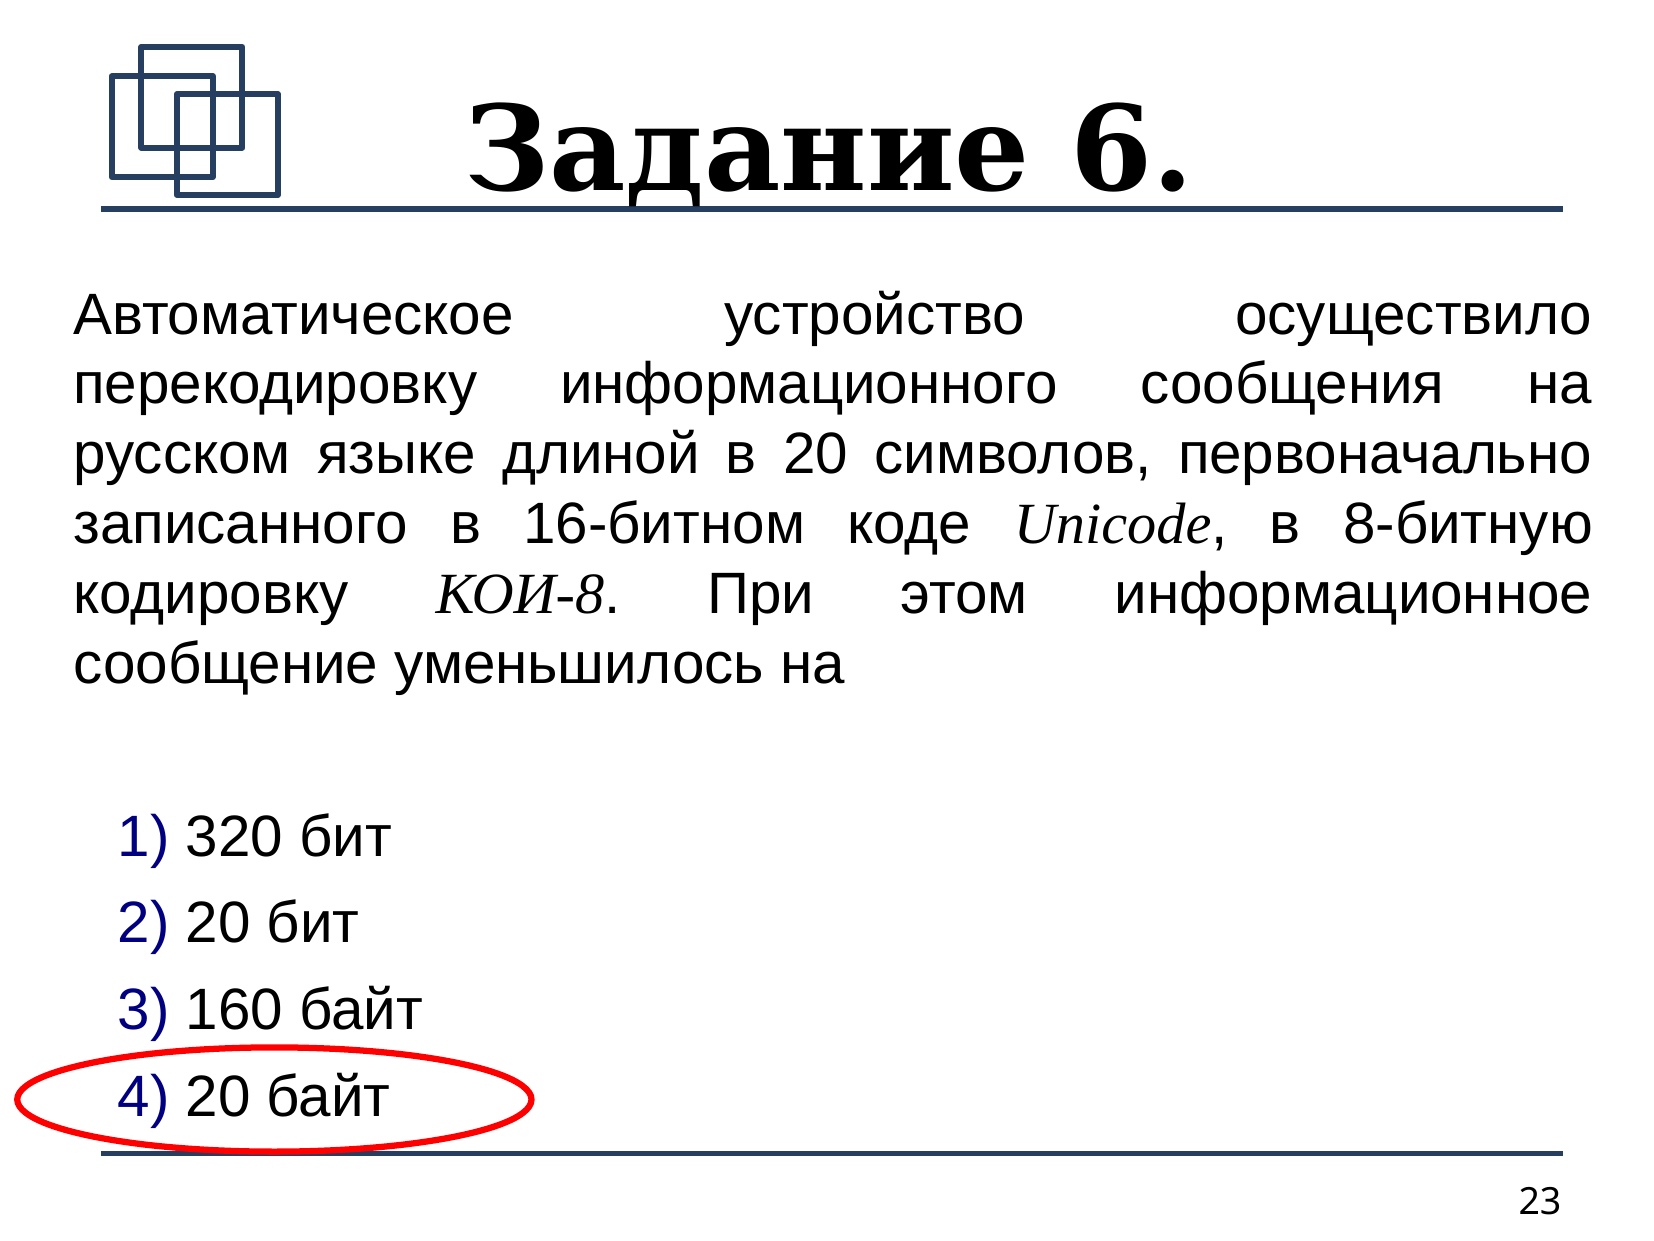

# Задание 6.
Автоматическое устройство осуществило перекодировку информационного сообщения на русском языке длиной в 20 символов, первоначально записанного в 16-битном коде Unicode, в 8-битную кодировку КОИ-8. При этом информационное сообщение уменьшилось на
 320 бит
 20 бит
 160 байт
 20 байт